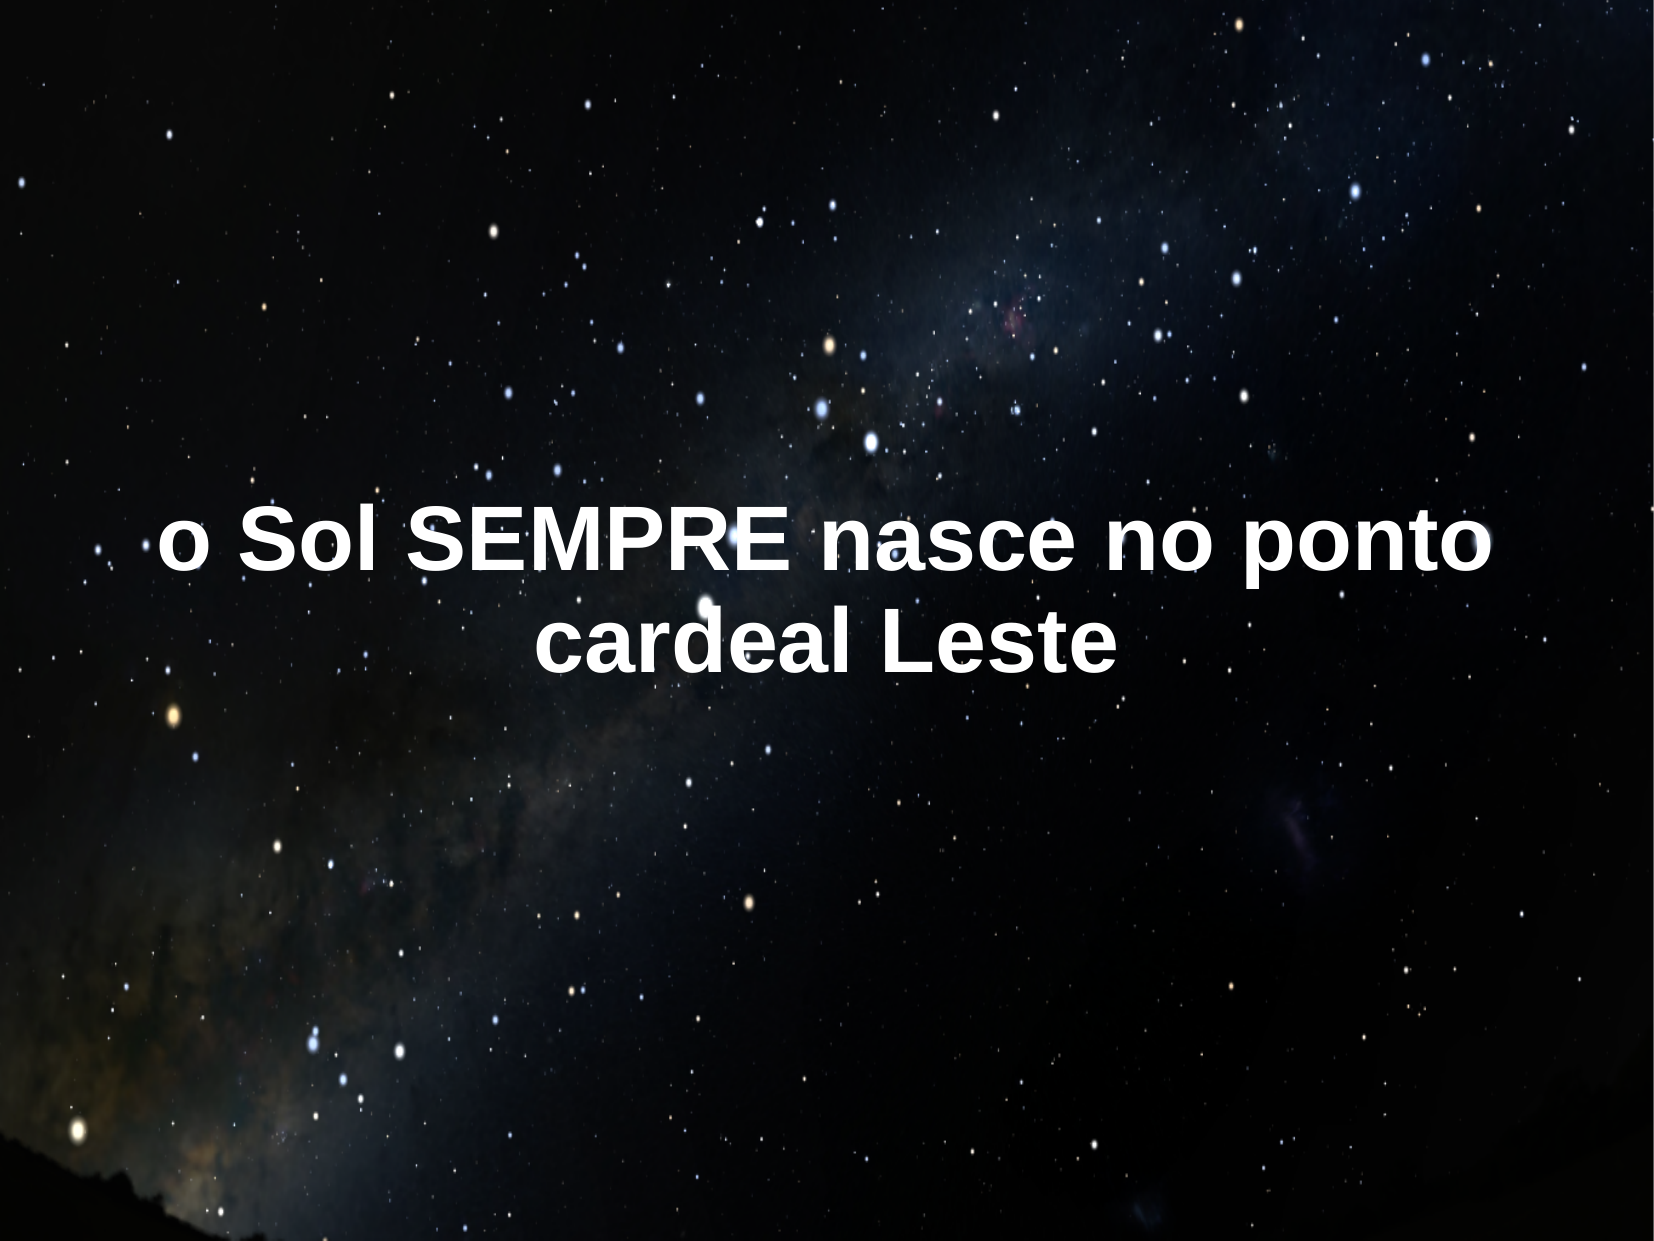

# o Sol SEMPRE nasce no ponto cardeal Leste